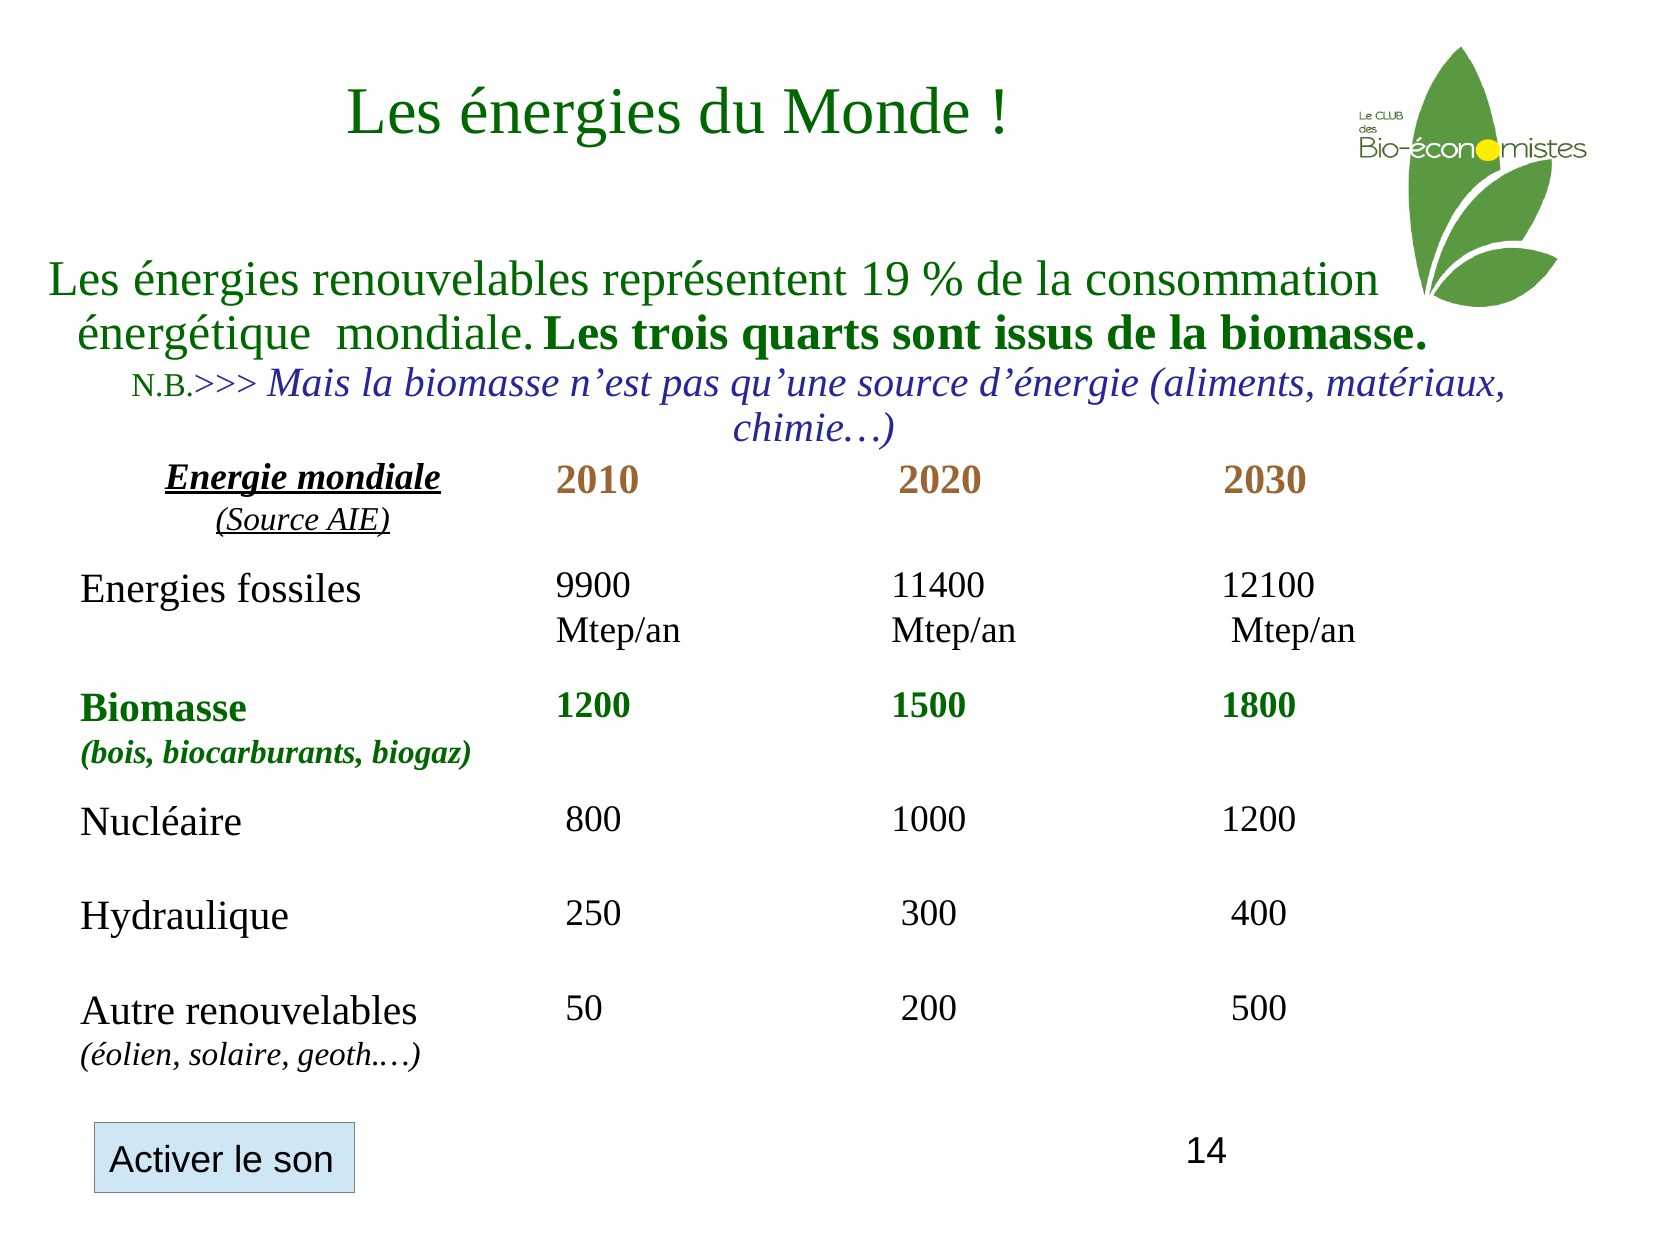

Les énergies du Monde !
Les énergies renouvelables représentent 19 % de la consommation
énergétique mondiale. Les trois quarts sont issus de la biomasse. N.B.>>> Mais la biomasse n’est pas qu’une source d’énergie (aliments, matériaux, chimie…)
| Energie mondiale (Source AIE) | 2010 | 2020 | 2030 |
| --- | --- | --- | --- |
| Energies fossiles | 9900 Mtep/an | 11400 Mtep/an | 12100 Mtep/an |
| Biomasse (bois, biocarburants, biogaz) | 1200 | 1500 | 1800 |
| Nucléaire | 800 | 1000 | 1200 |
| Hydraulique | 250 | 300 | 400 |
| Autre renouvelables (éolien, solaire, geoth.…) | 50 | 200 | 500 |
Activer le son